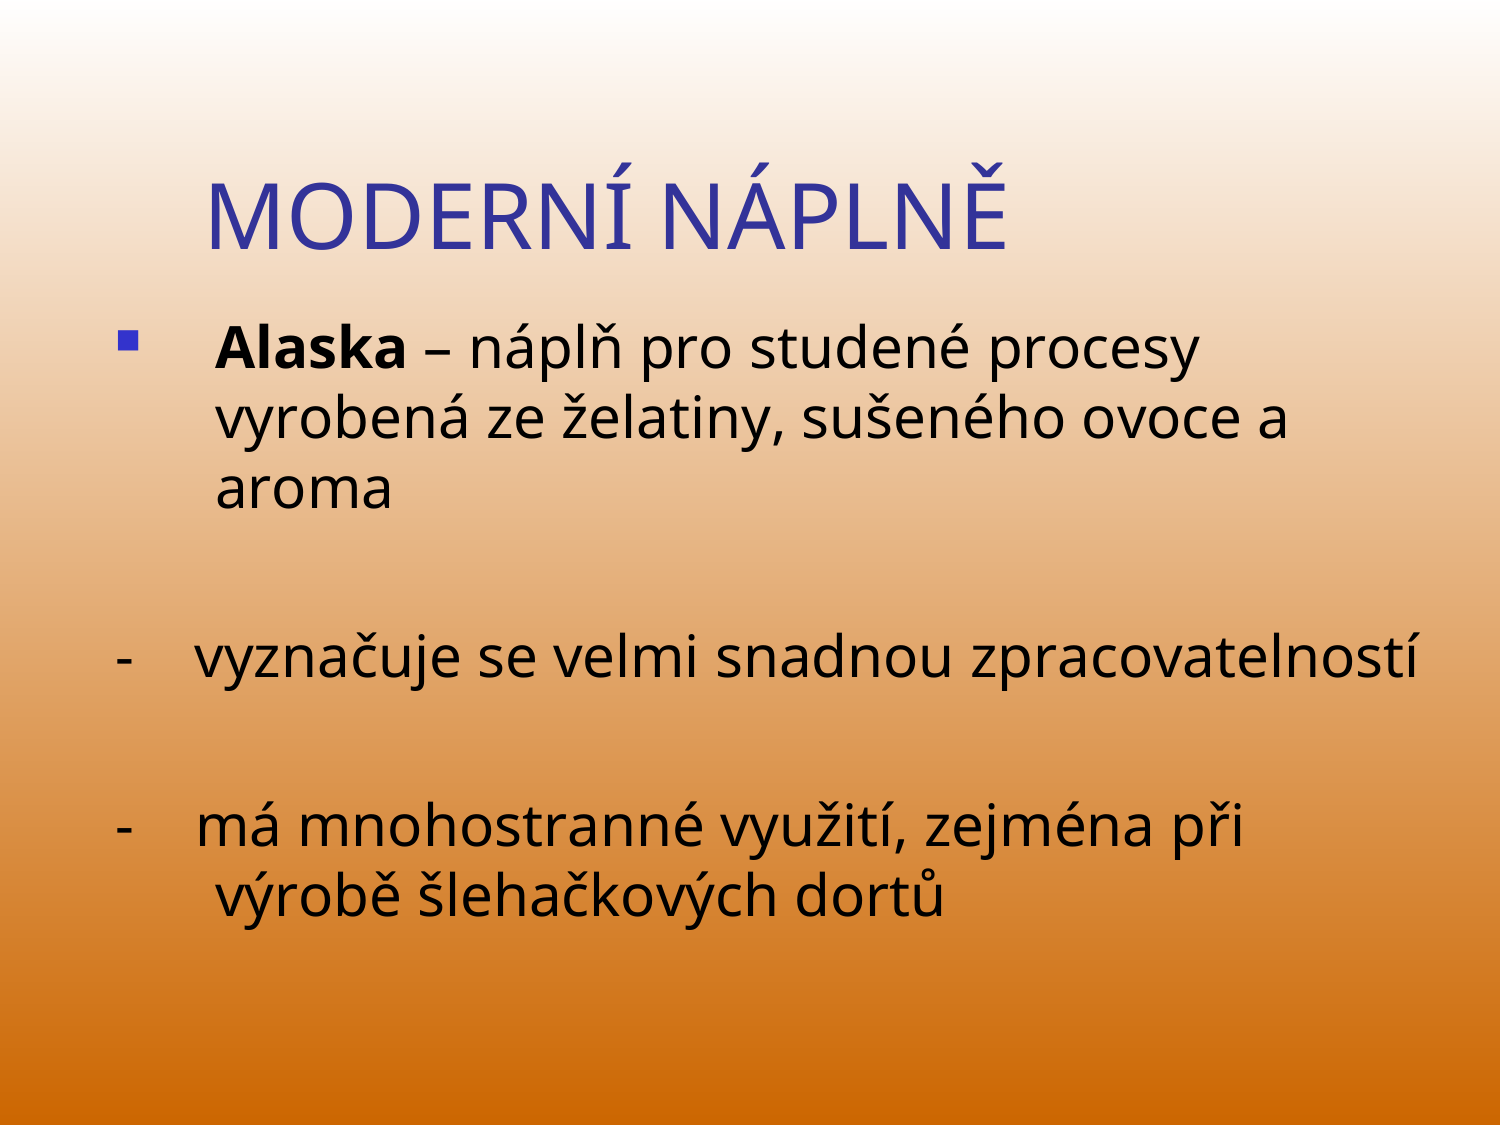

# MODERNÍ NÁPLNĚ
Alaska – náplň pro studené procesy vyrobená ze želatiny, sušeného ovoce a aroma
- vyznačuje se velmi snadnou zpracovatelností
- má mnohostranné využití, zejména při výrobě šlehačkových dortů